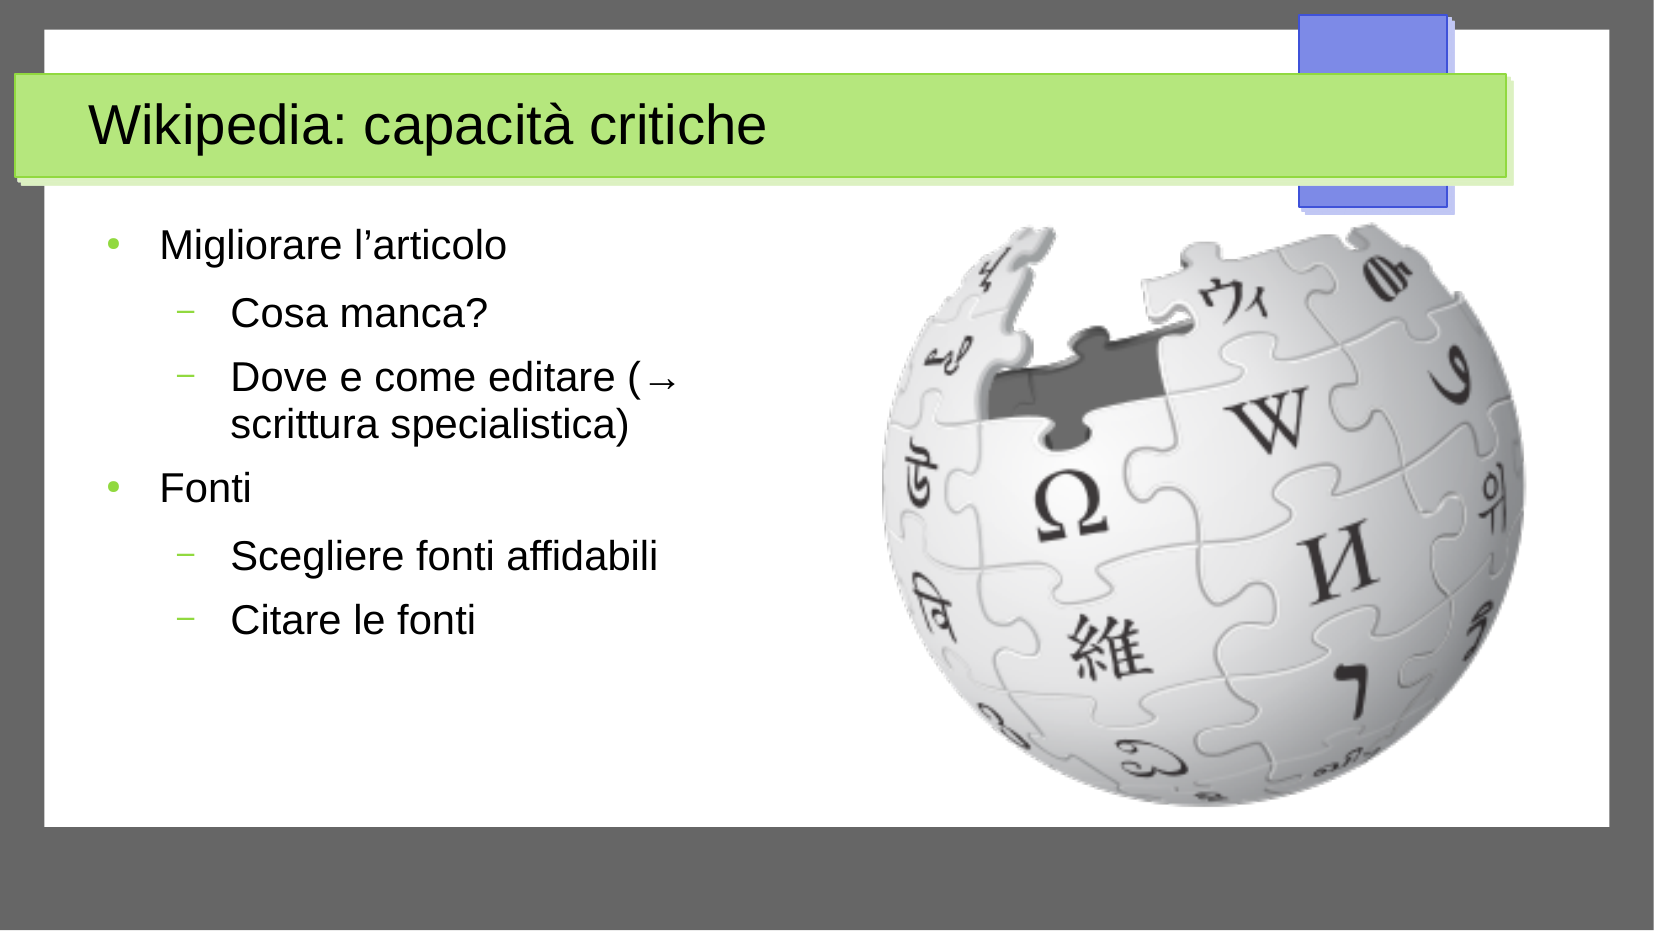

# Wikipedia: capacità critiche
Migliorare l’articolo
Cosa manca?
Dove e come editare (→ scrittura specialistica)
Fonti
Scegliere fonti affidabili
Citare le fonti